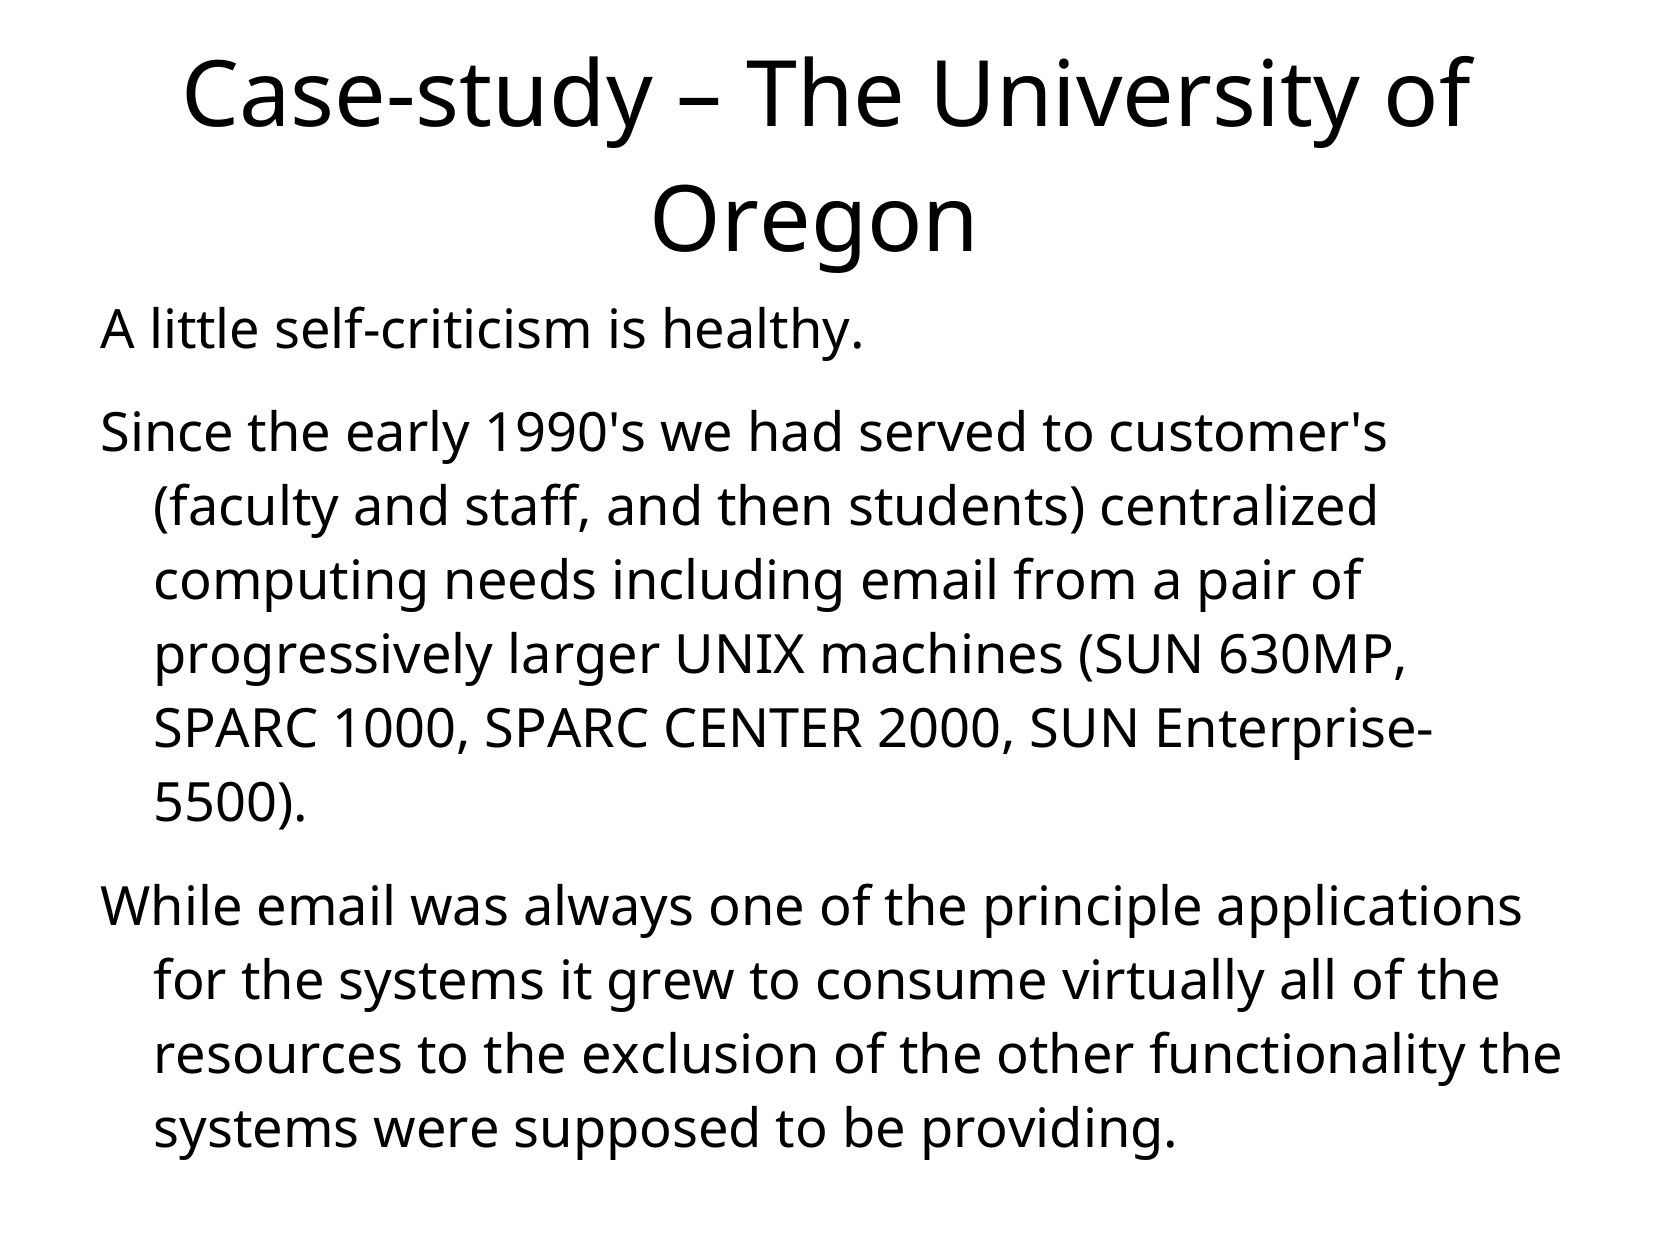

# Case-study – The University of Oregon
A little self-criticism is healthy.
Since the early 1990's we had served to customer's (faculty and staff, and then students) centralized computing needs including email from a pair of progressively larger UNIX machines (SUN 630MP, SPARC 1000, SPARC CENTER 2000, SUN Enterprise-5500).
While email was always one of the principle applications for the systems it grew to consume virtually all of the resources to the exclusion of the other functionality the systems were supposed to be providing.